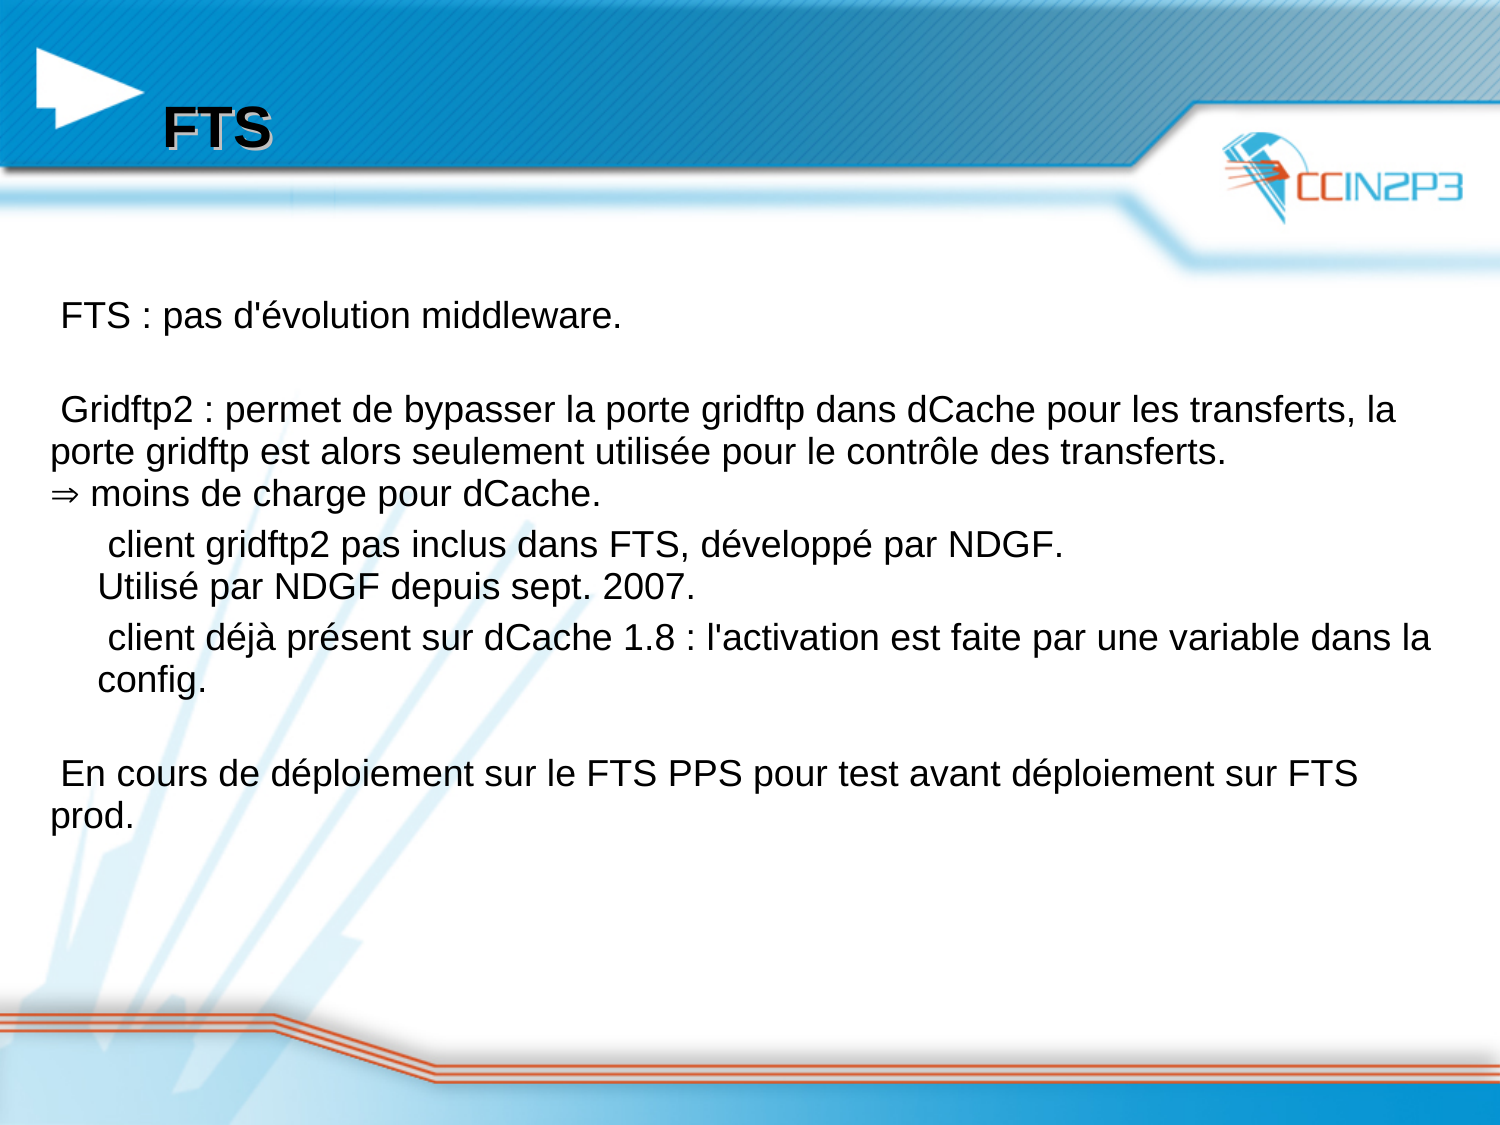

# FTS
 FTS : pas d'évolution middleware.
 Gridftp2 : permet de bypasser la porte gridftp dans dCache pour les transferts, la porte gridftp est alors seulement utilisée pour le contrôle des transferts.
⇒ moins de charge pour dCache.
 client gridftp2 pas inclus dans FTS, développé par NDGF.
Utilisé par NDGF depuis sept. 2007.
 client déjà présent sur dCache 1.8 : l'activation est faite par une variable dans la config.
 En cours de déploiement sur le FTS PPS pour test avant déploiement sur FTS prod.